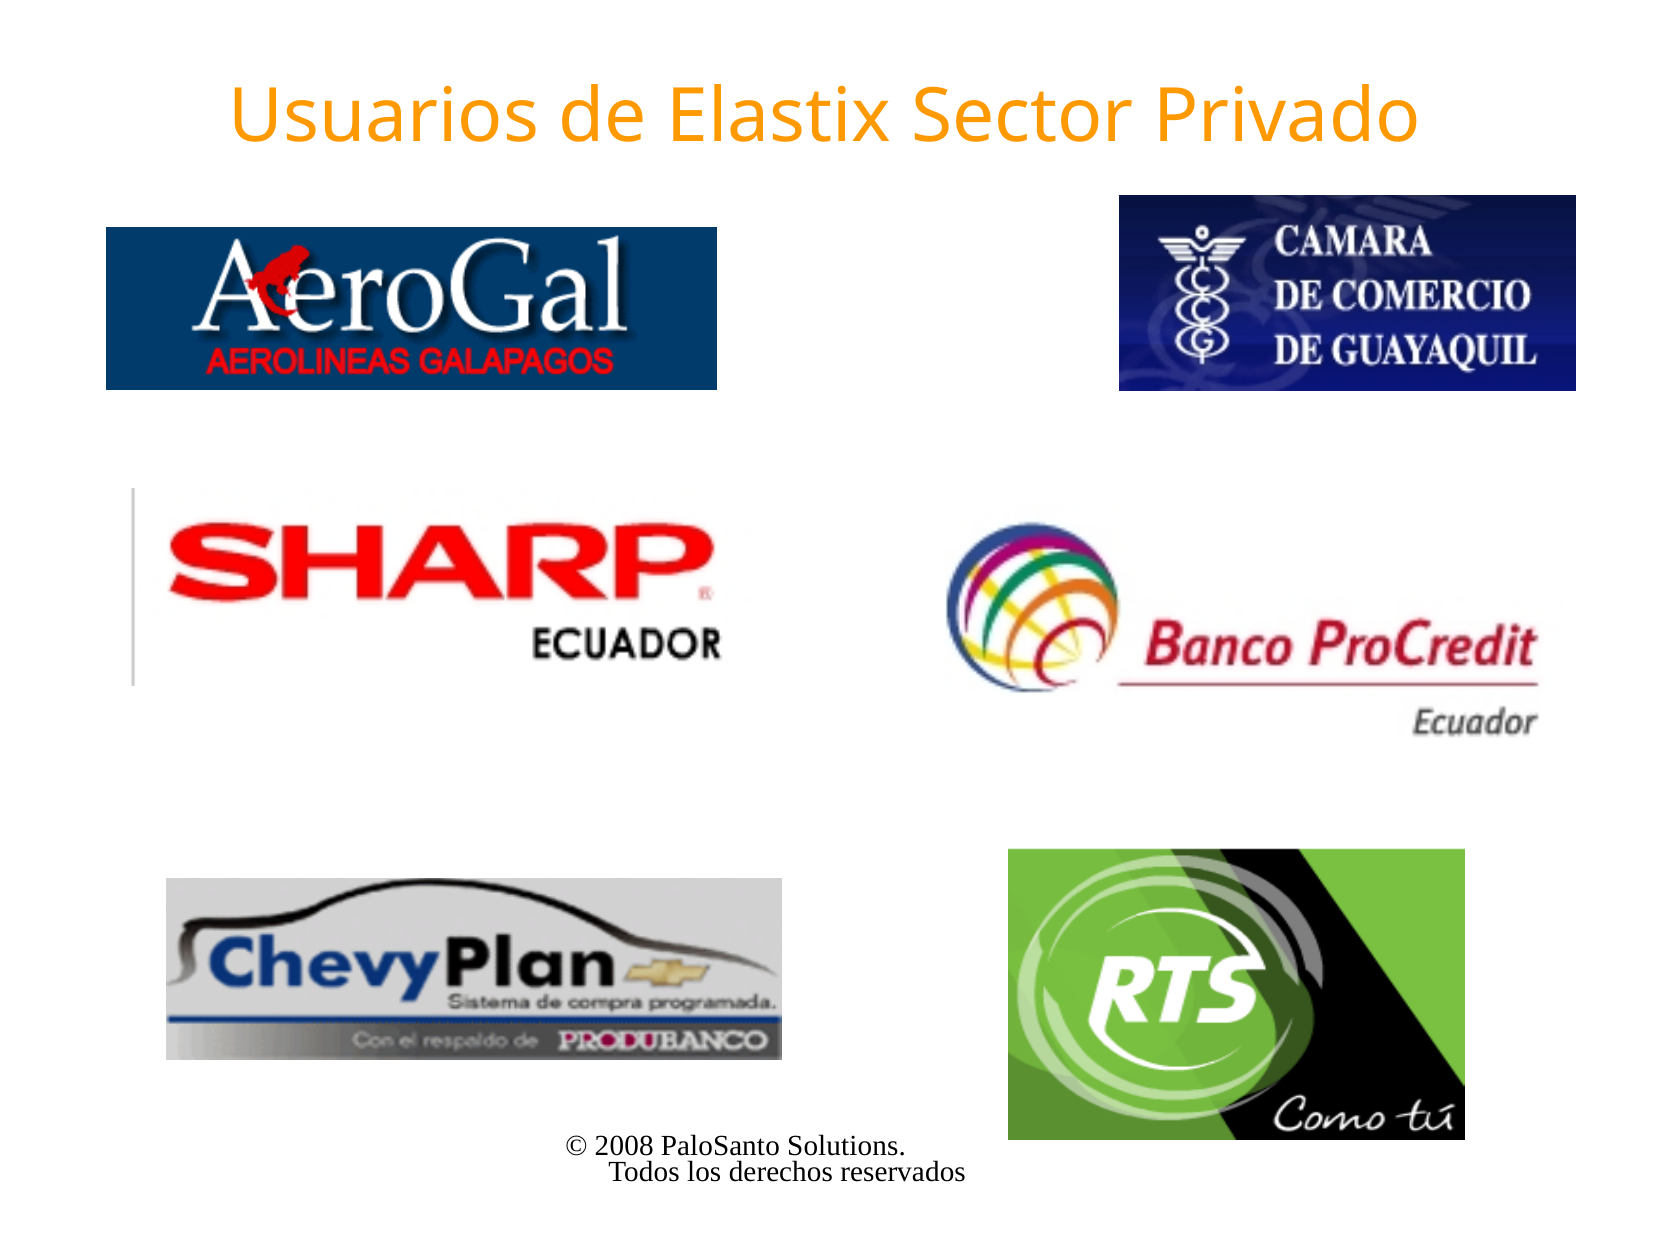

# Usuarios de Elastix Sector Privado
© 2008 PaloSanto Solutions. Todos los derechos reservados